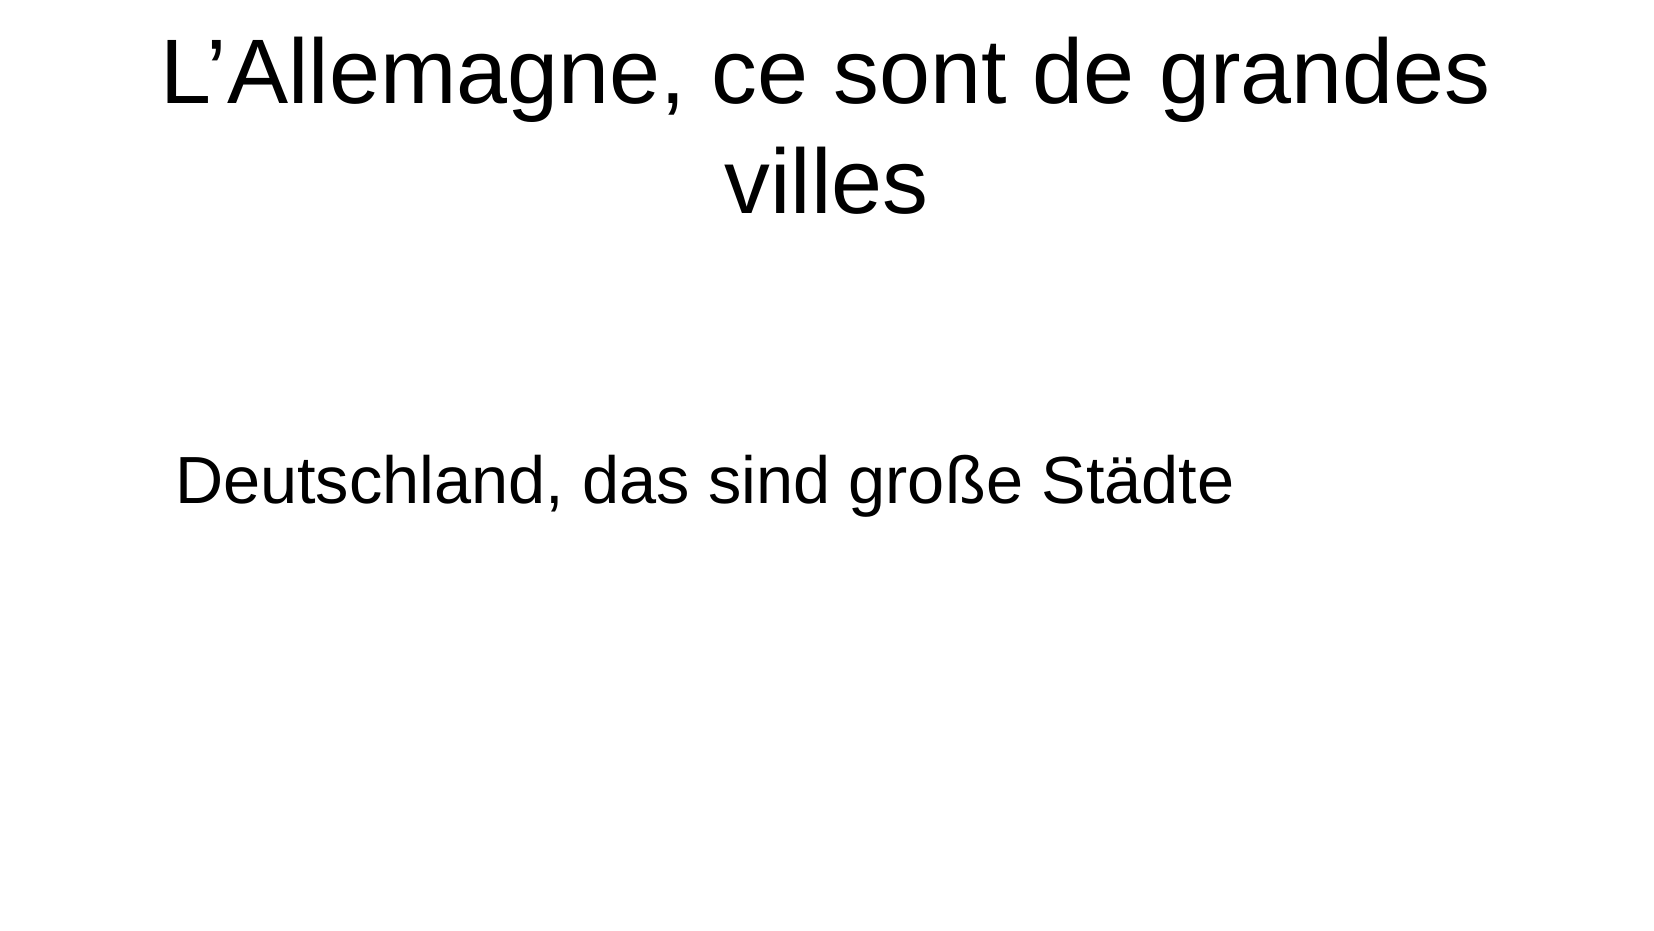

# L’Allemagne, ce sont de grandes villes
 Deutschland, das sind große Städte